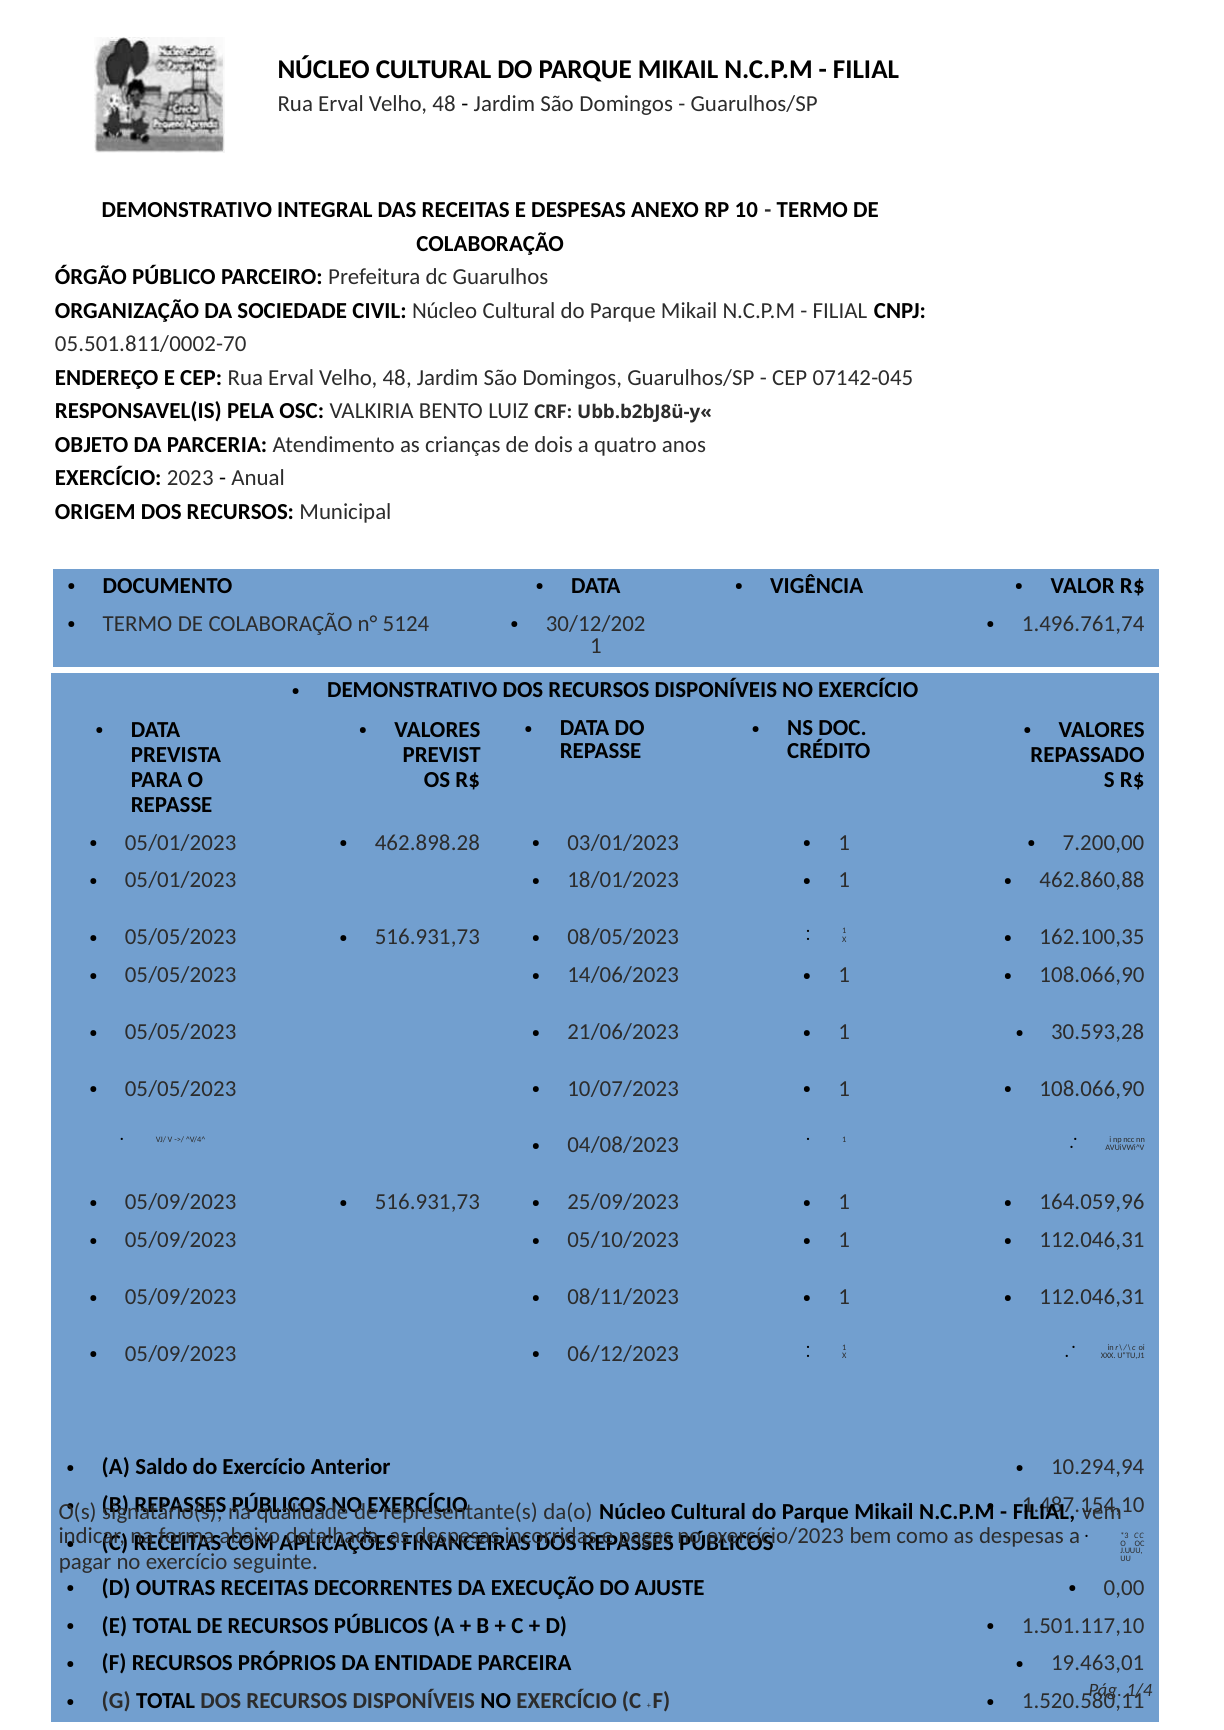

NÚCLEO CULTURAL DO PARQUE MIKAIL N.C.P.M - FILIAL
Rua Erval Velho, 48 - Jardim São Domingos - Guarulhos/SP
DEMONSTRATIVO INTEGRAL DAS RECEITAS E DESPESAS ANEXO RP 10 - TERMO DE COLABORAÇÃO
ÓRGÃO PÚBLICO PARCEIRO: Prefeitura dc Guarulhos
ORGANIZAÇÃO DA SOCIEDADE CIVIL: Núcleo Cultural do Parque Mikail N.C.P.M - FILIAL CNPJ: 05.501.811/0002-70
ENDEREÇO E CEP: Rua Erval Velho, 48, Jardim São Domingos, Guarulhos/SP - CEP 07142-045 RESPONSAVEL(IS) PELA OSC: VALKIRIA BENTO LUIZ CRF: Ubb.b2bJ8ü-y«
OBJETO DA PARCERIA: Atendimento as crianças de dois a quatro anos
EXERCÍCIO: 2023 - Anual
ORIGEM DOS RECURSOS: Municipal
| DOCUMENTO | DATA | VIGÊNCIA | VALOR R$ |
| --- | --- | --- | --- |
| TERMO DE COLABORAÇÃO n° 5124 | 30/12/2021 | | 1.496.761,74 |
| DEMONSTRATIVO DOS RECURSOS DISPONÍVEIS NO EXERCÍCIO | | | | |
| --- | --- | --- | --- | --- |
| DATA PREVISTA PARA O REPASSE | VALORES PREVISTOS R$ | DATA DO REPASSE | NS DOC. CRÉDITO | VALORES REPASSADOS R$ |
| 05/01/2023 | 462.898.28 | 03/01/2023 | 1 | 7.200,00 |
| 05/01/2023 | | 18/01/2023 | 1 | 462.860,88 |
| 05/05/2023 | 516.931,73 | 08/05/2023 | 1 X | 162.100,35 |
| 05/05/2023 | | 14/06/2023 | 1 | 108.066,90 |
| 05/05/2023 | | 21/06/2023 | 1 | 30.593,28 |
| 05/05/2023 | | 10/07/2023 | 1 | 108.066,90 |
| VJ/ V ->/ ^V/4^ | | 04/08/2023 | 1 | i np ncc nn AVUiVWi^V |
| 05/09/2023 | 516.931,73 | 25/09/2023 | 1 | 164.059,96 |
| 05/09/2023 | | 05/10/2023 | 1 | 112.046,31 |
| 05/09/2023 | | 08/11/2023 | 1 | 112.046,31 |
| 05/09/2023 | | 06/12/2023 | 1 X | in r\/\c oi XXX. U“TU,J1 |
| | | | | |
| (A) Saldo do Exercício Anterior | | | | 10.294,94 |
| (B) REPASSES PÚBLICOS NO EXERCÍCIO | | | | 1.487.154,10 |
| (C) RECEITAS COM APLICAÇÕES FINANCEIRAS DOS REPASSES PÚBLICOS | | | | \*3 CC O OC J.UUU,UU |
| (D) OUTRAS RECEITAS DECORRENTES DA EXECUÇÃO DO AJUSTE | | | | 0,00 |
| (E) TOTAL DE RECURSOS PÚBLICOS (A + B + C + D) | | | | 1.501.117,10 |
| (F) RECURSOS PRÓPRIOS DA ENTIDADE PARCEIRA | | | | 19.463,01 |
| (G) TOTAL DOS RECURSOS DISPONÍVEIS NO EXERCÍCIO (C + F) | | | | 1.520.580,11 |
O(s) signatário(s), na qualidade de representante(s) da(o) Núcleo Cultural do Parque Mikail N.C.P.M - FILIAL, vem indicar, na forma abaixo detalhada, as despesas incorridas e pagas no exercício/2023 bem como as despesas a
pagar no exercício seguinte.
Pág. 1/4